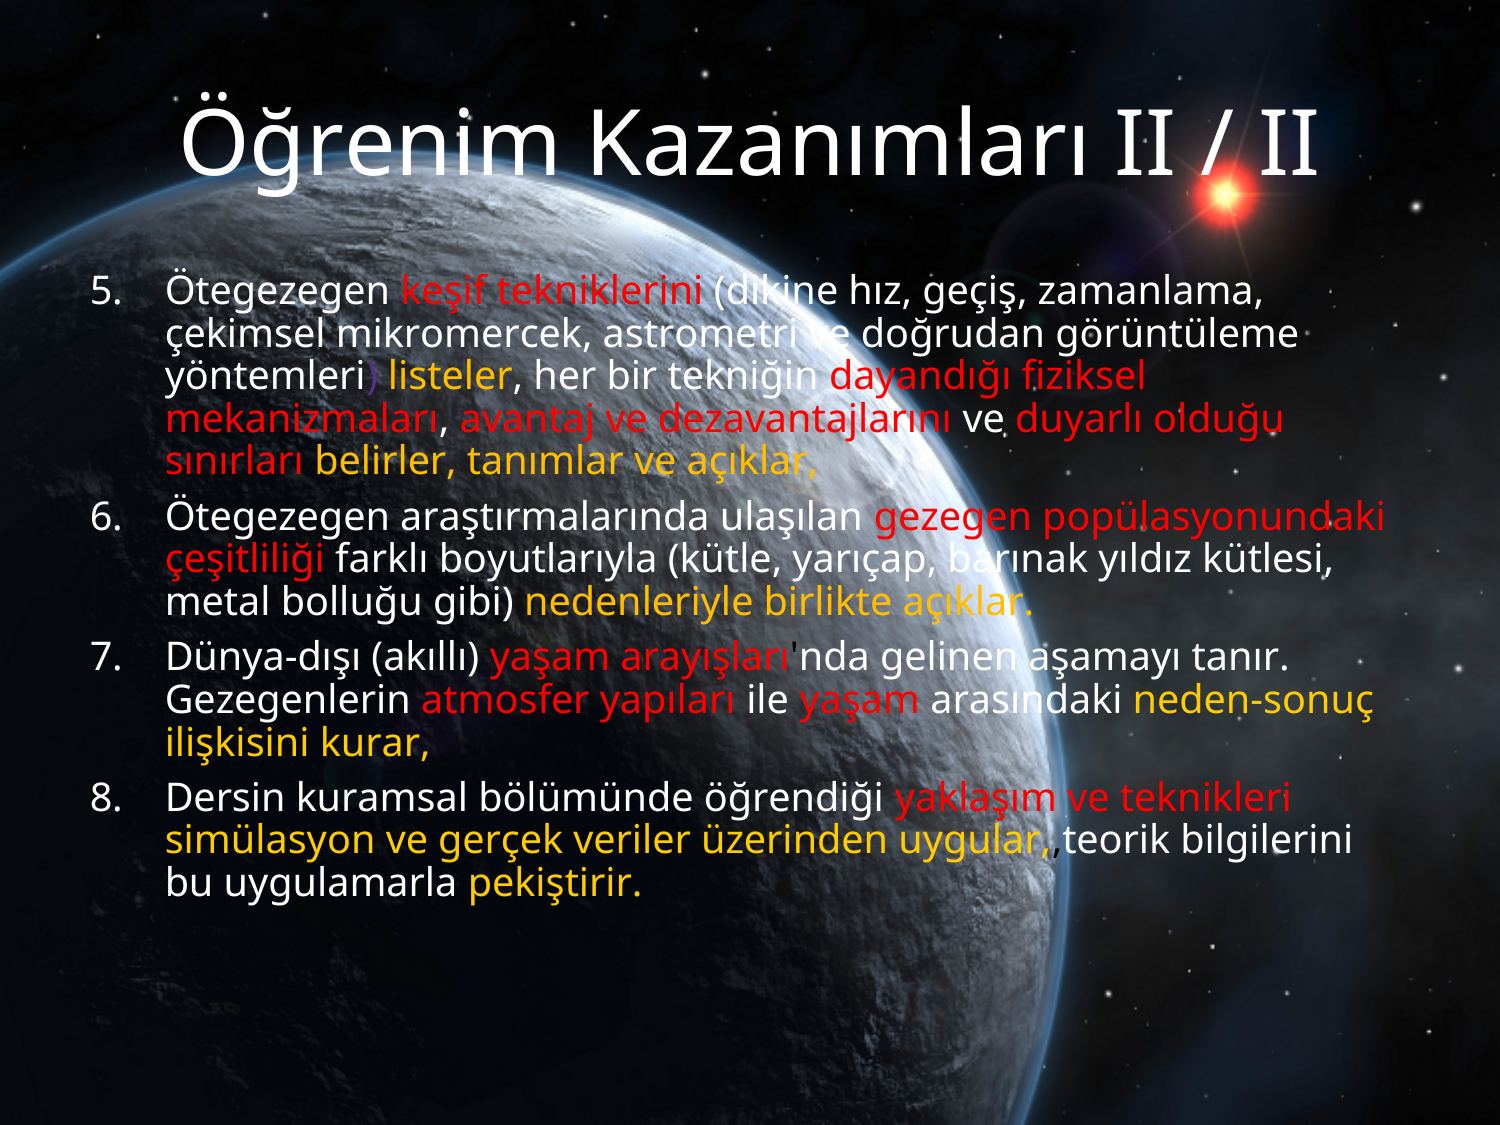

# Öğrenim Kazanımları II / II
Ötegezegen keşif tekniklerini (dikine hız, geçiş, zamanlama, çekimsel mikromercek, astrometri ve doğrudan görüntüleme yöntemleri) listeler, her bir tekniğin dayandığı fiziksel mekanizmaları, avantaj ve dezavantajlarını ve duyarlı olduğu sınırları belirler, tanımlar ve açıklar,
Ötegezegen araştırmalarında ulaşılan gezegen popülasyonundaki çeşitliliği farklı boyutlarıyla (kütle, yarıçap, barınak yıldız kütlesi, metal bolluğu gibi) nedenleriyle birlikte açıklar.
Dünya-dışı (akıllı) yaşam arayışları'nda gelinen aşamayı tanır. Gezegenlerin atmosfer yapıları ile yaşam arasındaki neden-sonuç ilişkisini kurar,
Dersin kuramsal bölümünde öğrendiği yaklaşım ve teknikleri simülasyon ve gerçek veriler üzerinden uygular,,teorik bilgilerini bu uygulamarla pekiştirir.